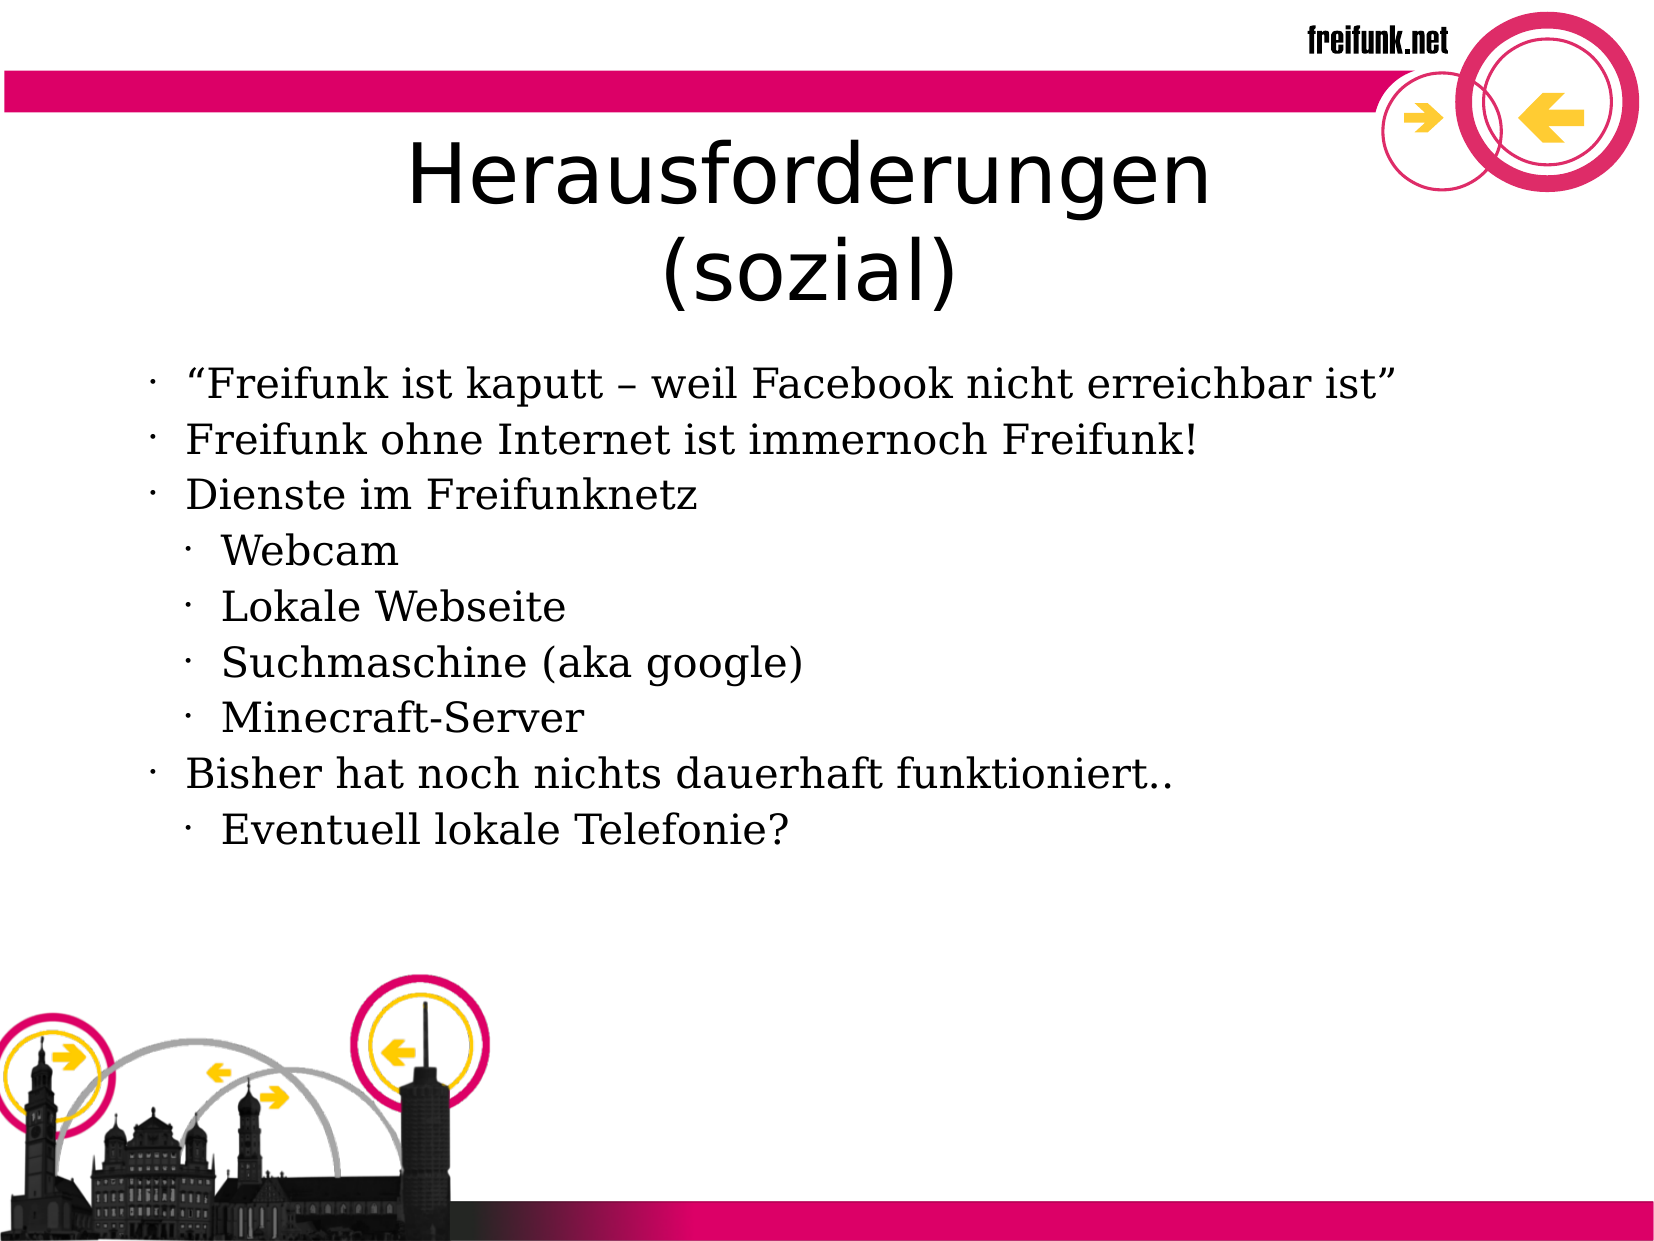

# Herausforderungen (sozial)
“Freifunk ist kaputt – weil Facebook nicht erreichbar ist”
Freifunk ohne Internet ist immernoch Freifunk!
Dienste im Freifunknetz
Webcam
Lokale Webseite
Suchmaschine (aka google)
Minecraft-Server
Bisher hat noch nichts dauerhaft funktioniert..
Eventuell lokale Telefonie?